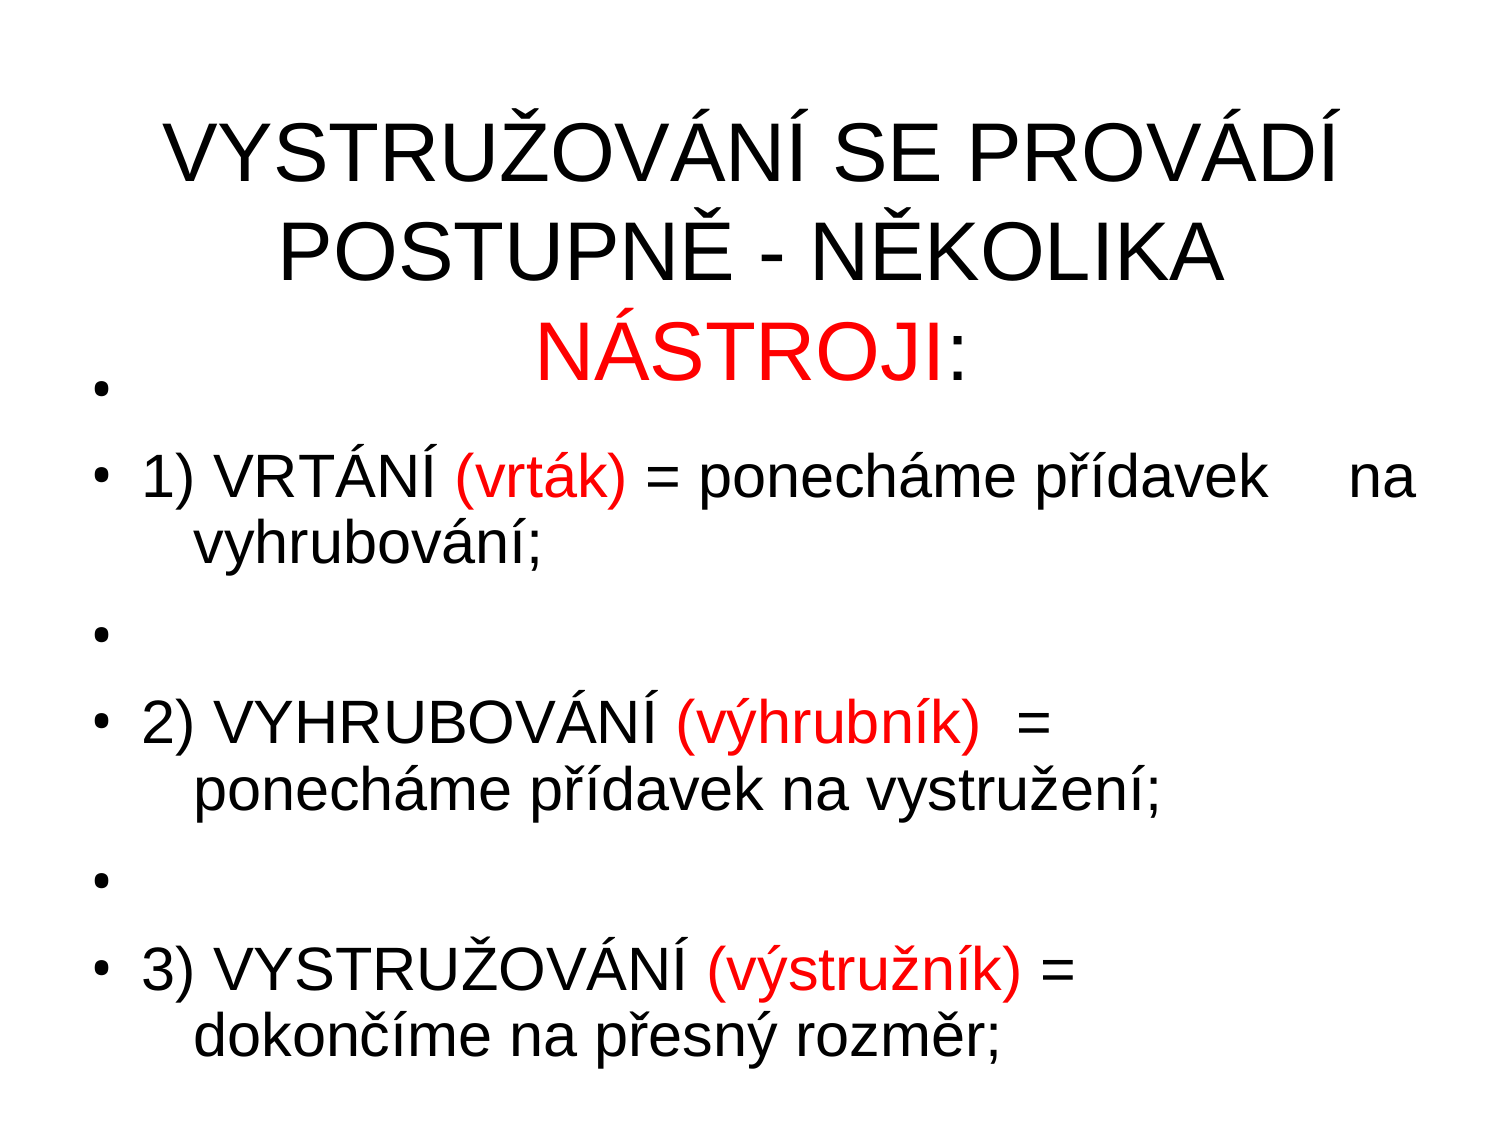

# VYSTRUŽOVÁNÍ SE PROVÁDÍ POSTUPNĚ - NĚKOLIKA NÁSTROJI:
1) VRTÁNÍ (vrták) = ponecháme přídavek 					 na vyhrubování;
2) VYHRUBOVÁNÍ (výhrubník) = 		 	 ponecháme přídavek na vystružení;
3) VYSTRUŽOVÁNÍ (výstružník) = 			 		dokončíme na přesný rozměr;